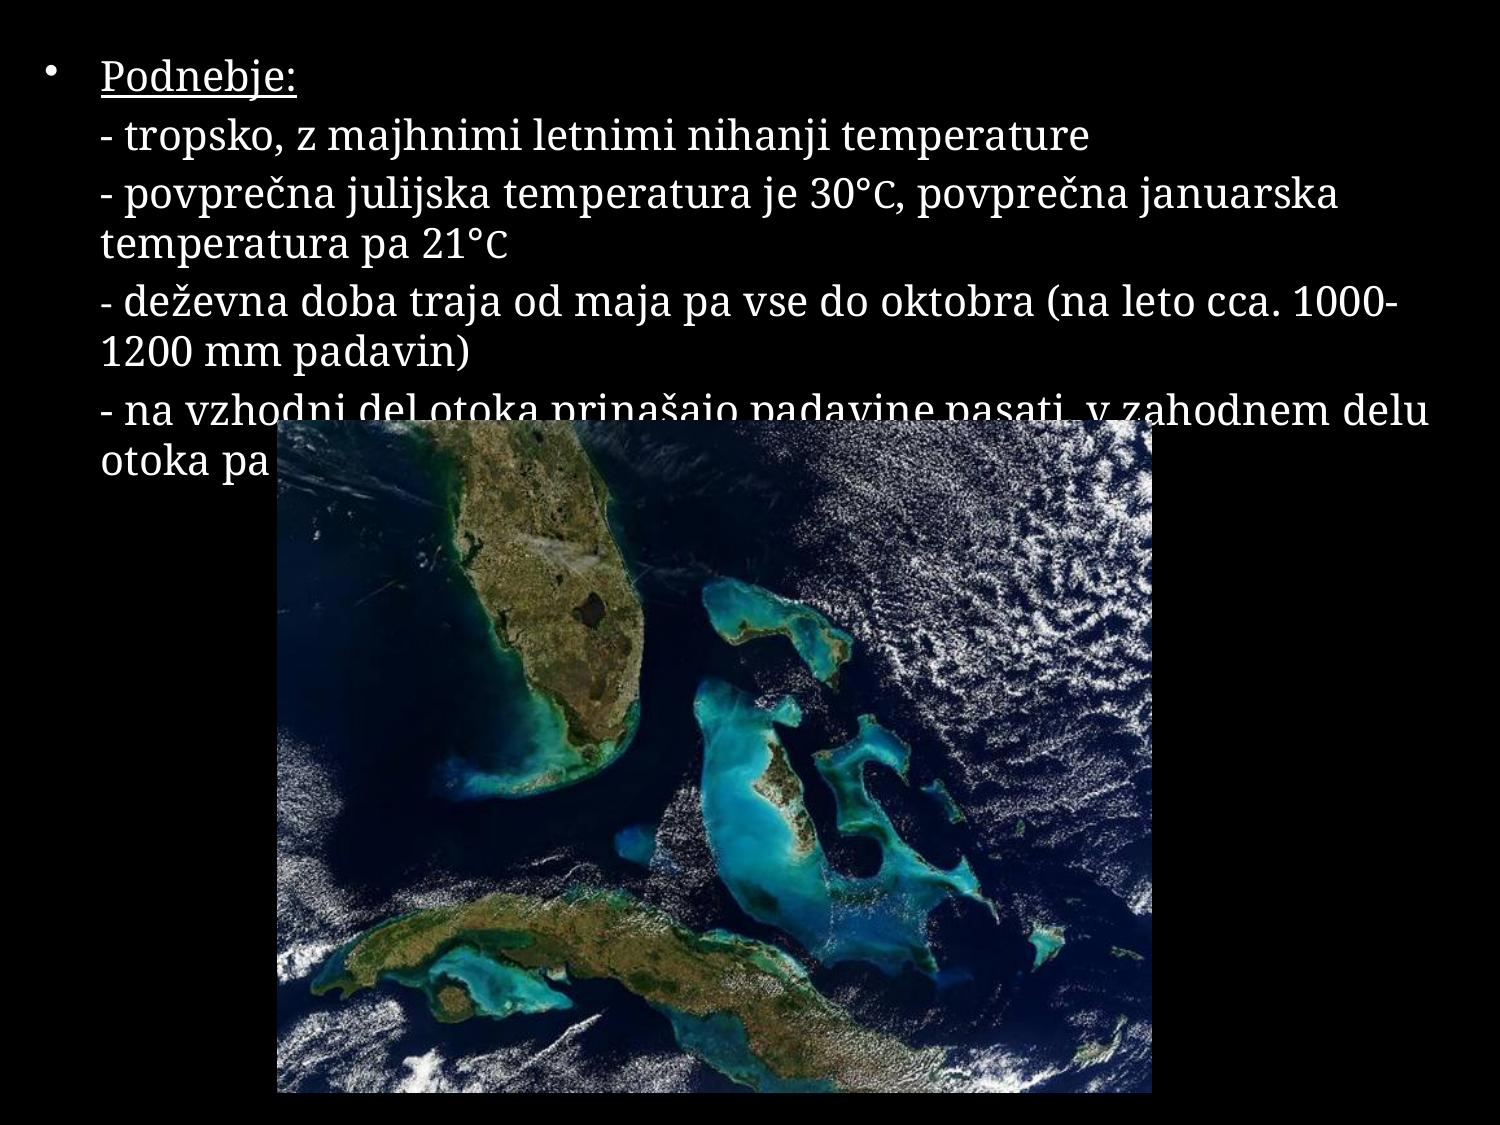

# Podnebje:
	- tropsko, z majhnimi letnimi nihanji temperature
	- povprečna julijska temperatura je 30°C, povprečna januarska temperatura pa 21°C
	- deževna doba traja od maja pa vse do oktobra (na leto cca. 1000-1200 mm padavin)
	- na vzhodni del otoka prinašajo padavine pasati, v zahodnem delu otoka pa večkrat pihajo tropski viharji oz. hurikani